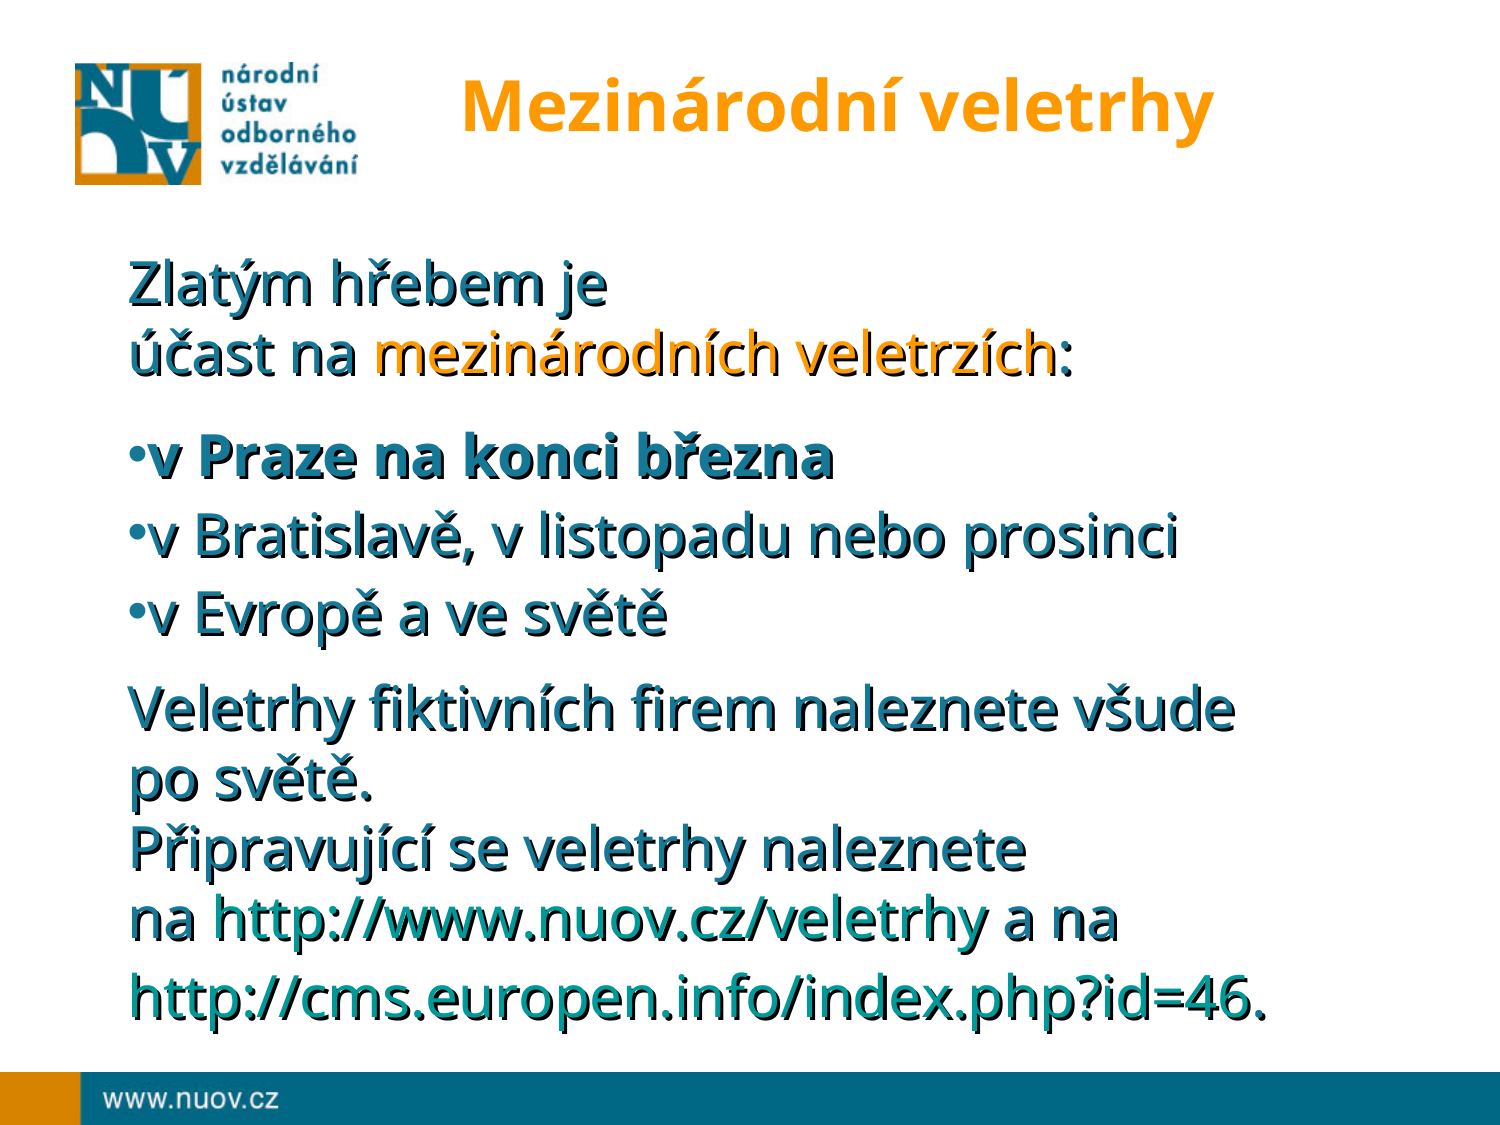

# Mezinárodní veletrhy
Zlatým hřebem je
účast na mezinárodních veletrzích:
v Praze na konci března
v Bratislavě, v listopadu nebo prosinci
v Evropě a ve světě
Veletrhy fiktivních firem naleznete všude
po světě.
Připravující se veletrhy naleznete
na http://www.nuov.cz/veletrhy a na http://cms.europen.info/index.php?id=46.